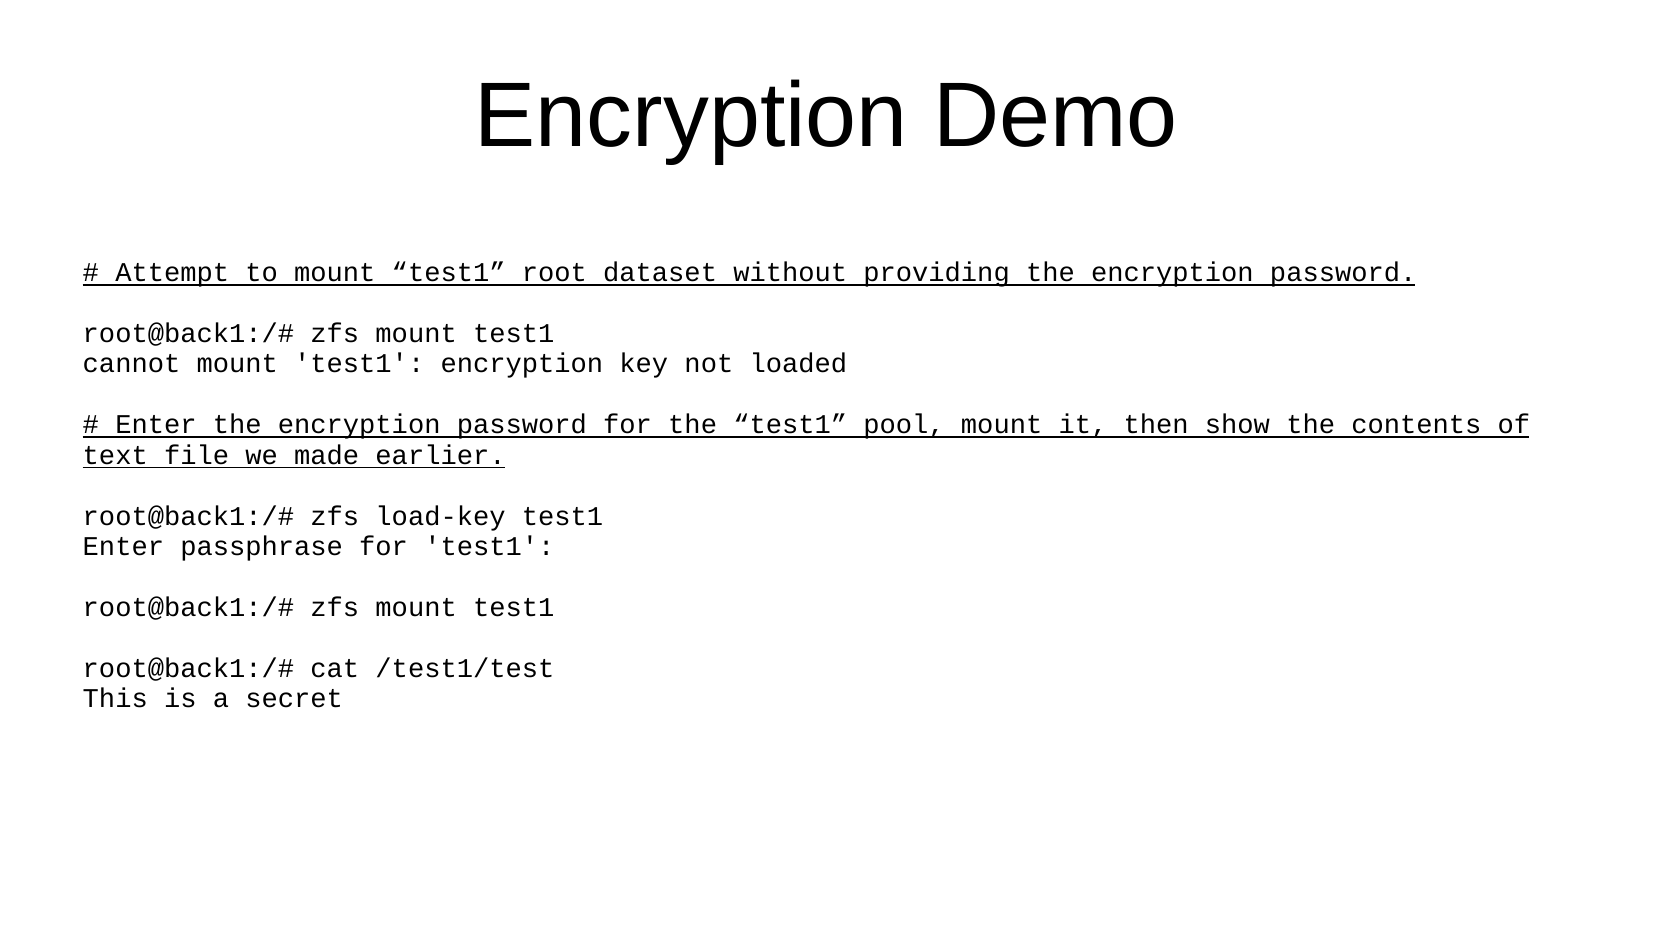

# Encryption Demo
# Attempt to mount “test1” root dataset without providing the encryption password.
root@back1:/# zfs mount test1
cannot mount 'test1': encryption key not loaded
# Enter the encryption password for the “test1” pool, mount it, then show the contents of text file we made earlier.
root@back1:/# zfs load-key test1
Enter passphrase for 'test1':
root@back1:/# zfs mount test1
root@back1:/# cat /test1/test
This is a secret